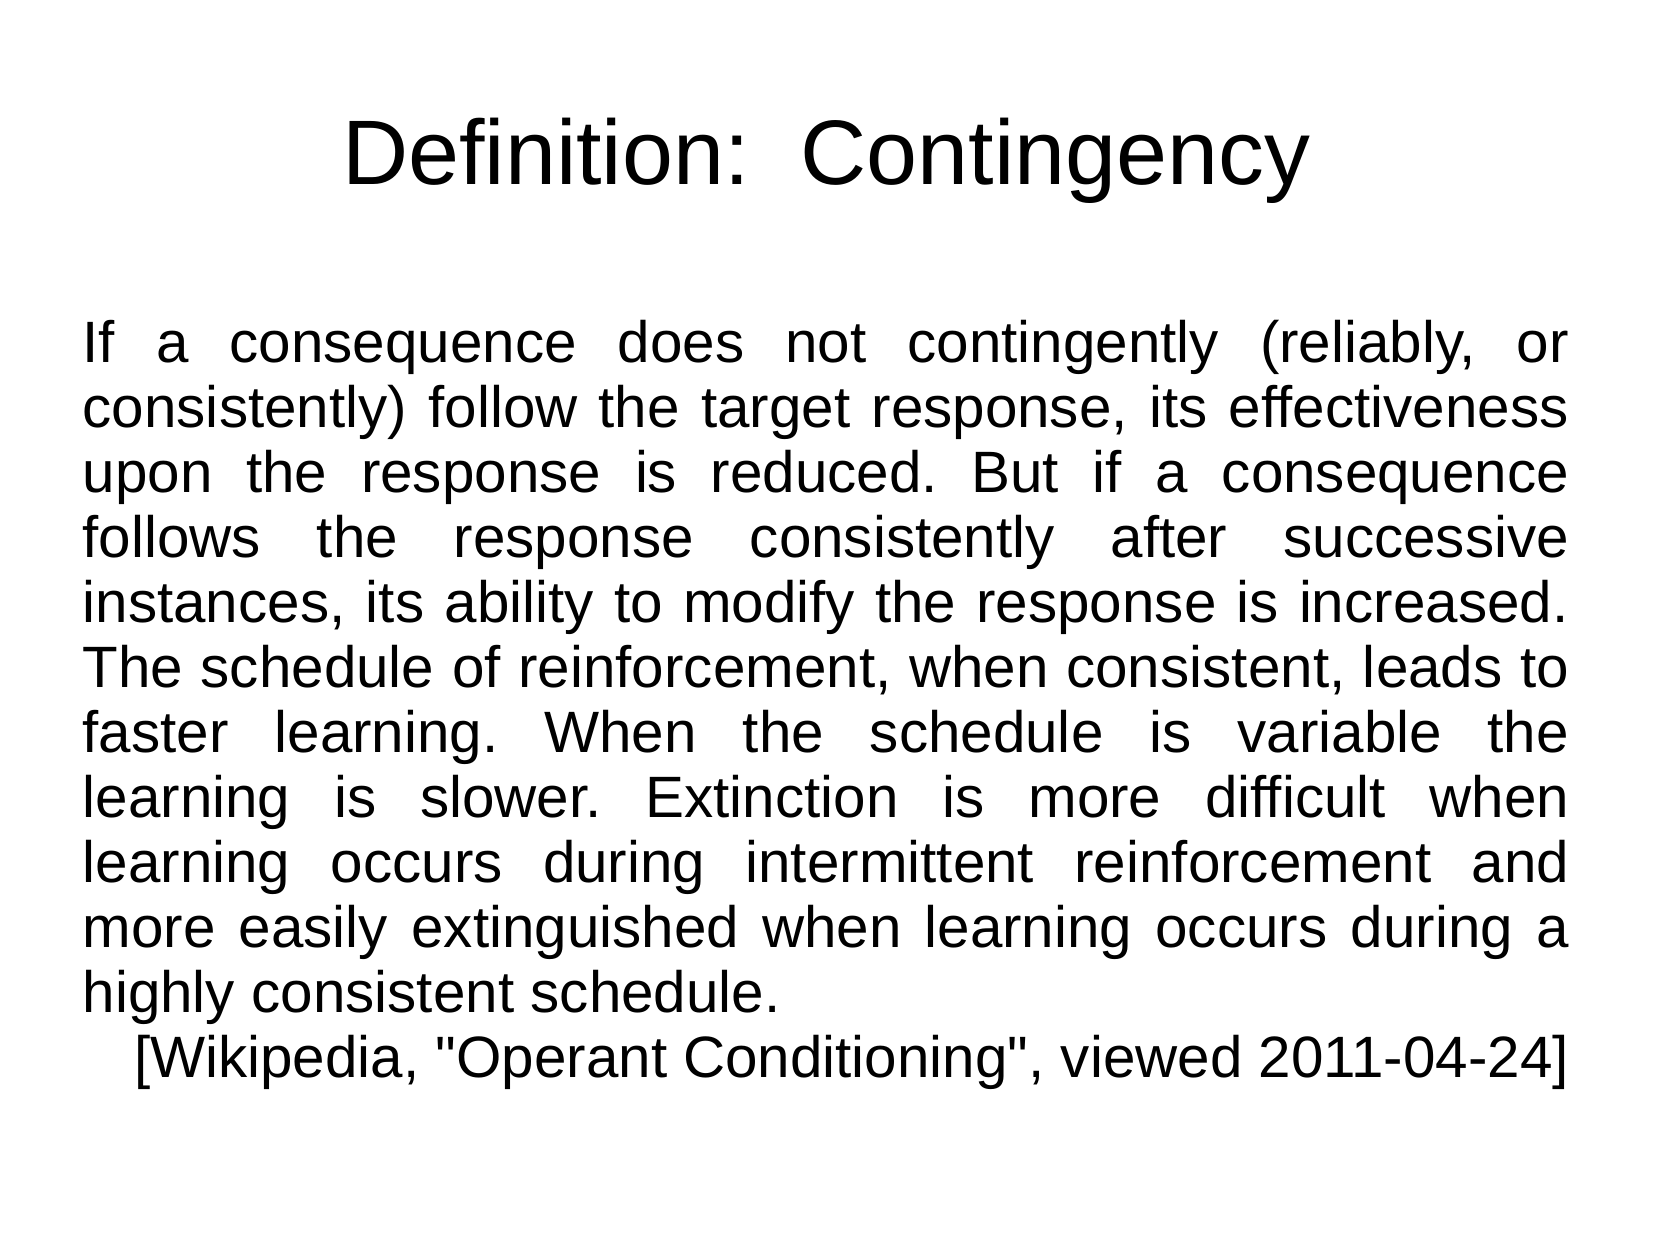

# Definition: Contingency
If a consequence does not contingently (reliably, or consistently) follow the target response, its effectiveness upon the response is reduced. But if a consequence follows the response consistently after successive instances, its ability to modify the response is increased. The schedule of reinforcement, when consistent, leads to faster learning. When the schedule is variable the learning is slower. Extinction is more difficult when learning occurs during intermittent reinforcement and more easily extinguished when learning occurs during a highly consistent schedule.
[Wikipedia, "Operant Conditioning", viewed 2011-04-24]